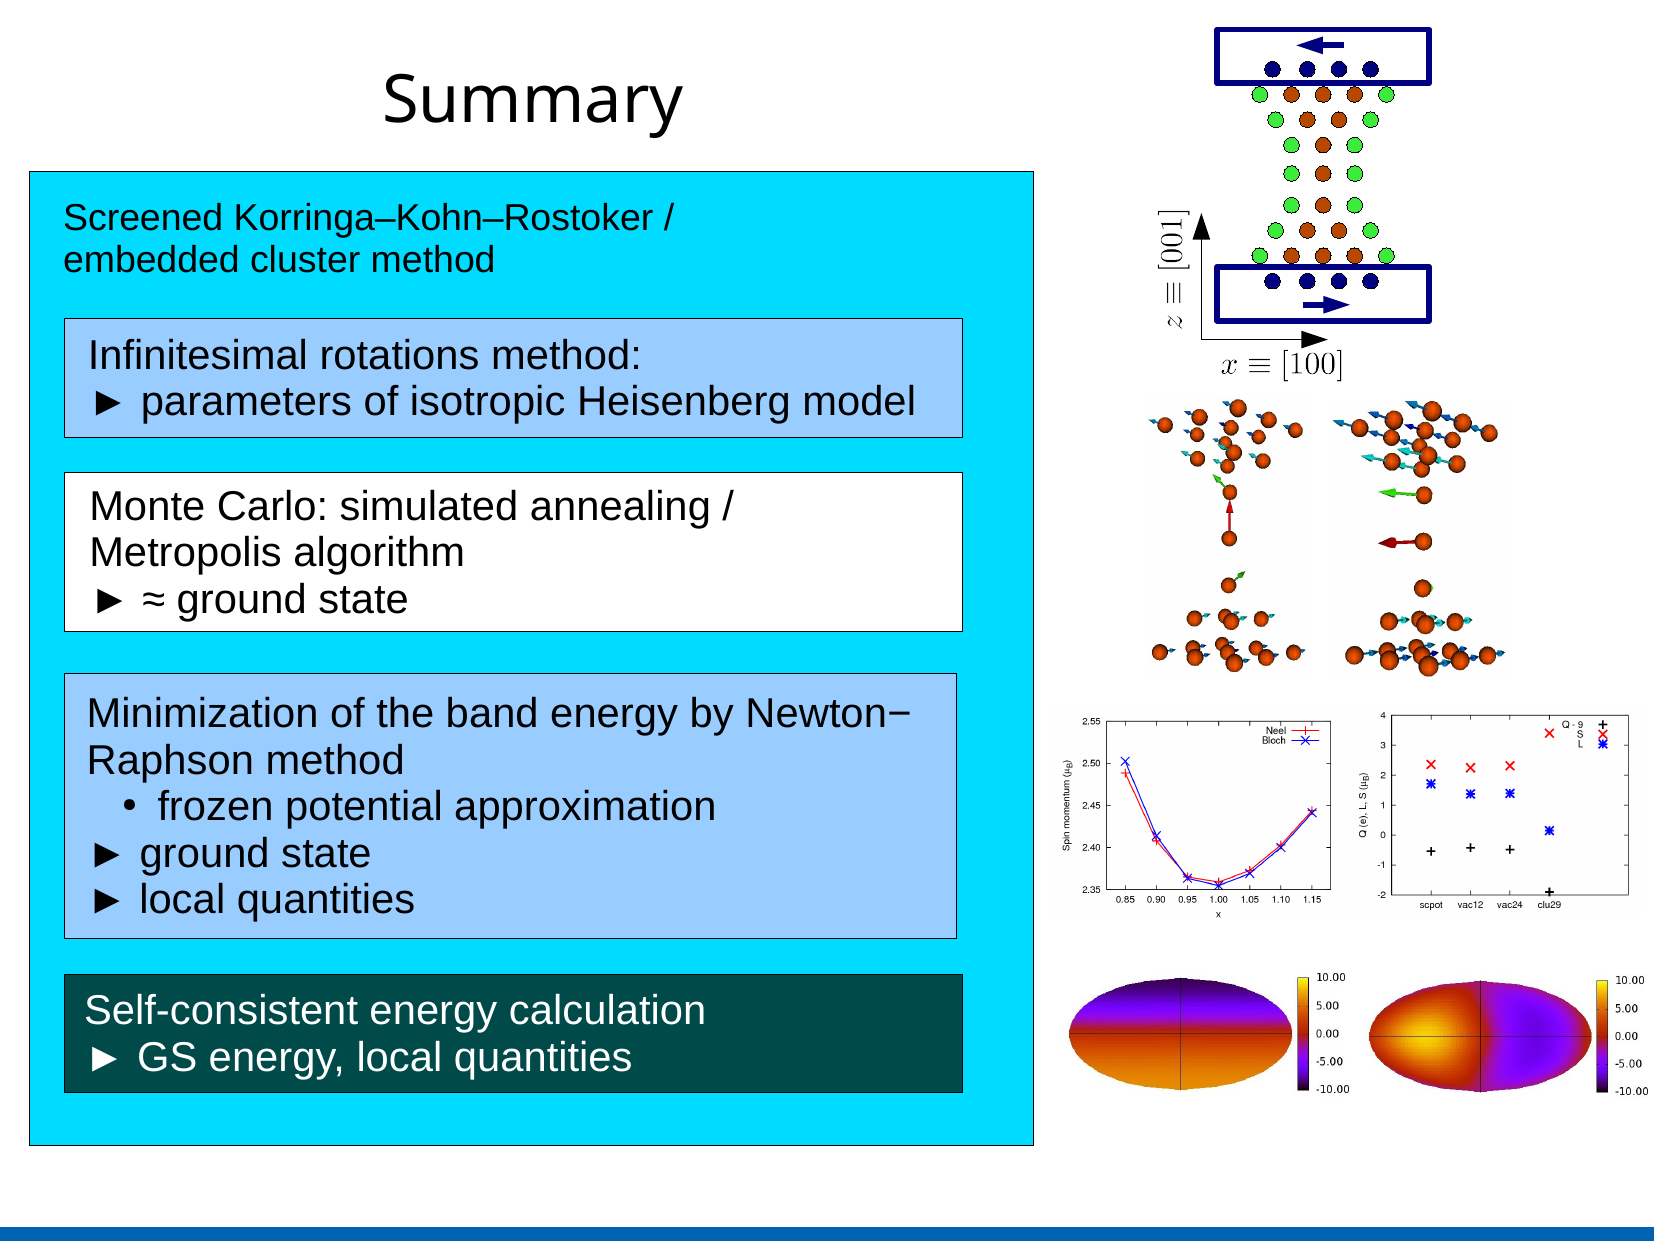

# Summary
Screened Korringa–Kohn–Rostoker /
embedded cluster method
Infinitesimal rotations method:
► parameters of isotropic Heisenberg model
Monte Carlo: simulated annealing /
Metropolis algorithm
► ≈ ground state
Minimization of the band energy by Newton−
Raphson method
frozen potential approximation
► ground state
► local quantities
Self-consistent energy calculation
► GS energy, local quantities